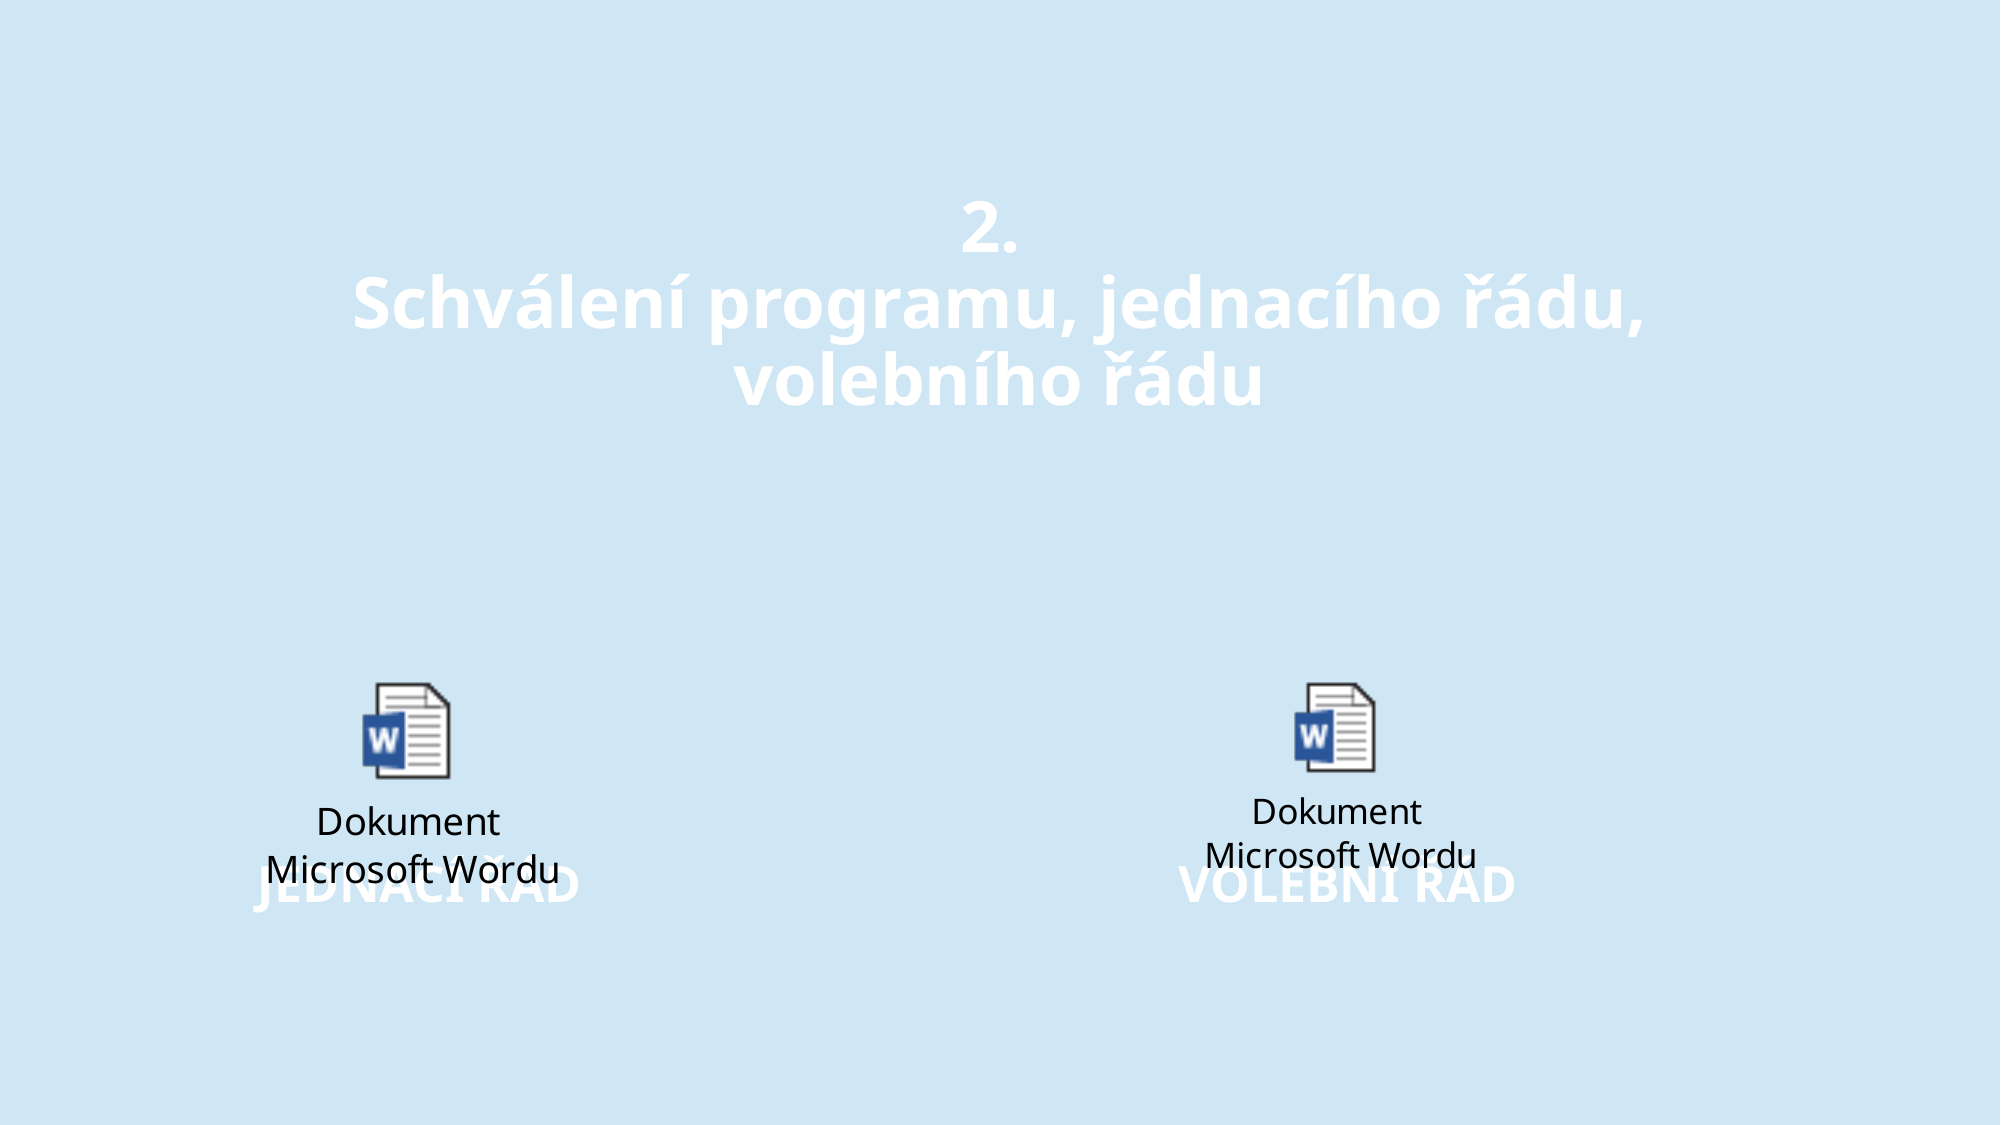

# 2. Schválení programu, jednacího řádu, volebního řádu
JEDNACÍ ŘÁD
VOLEBNÍ ŘÁD